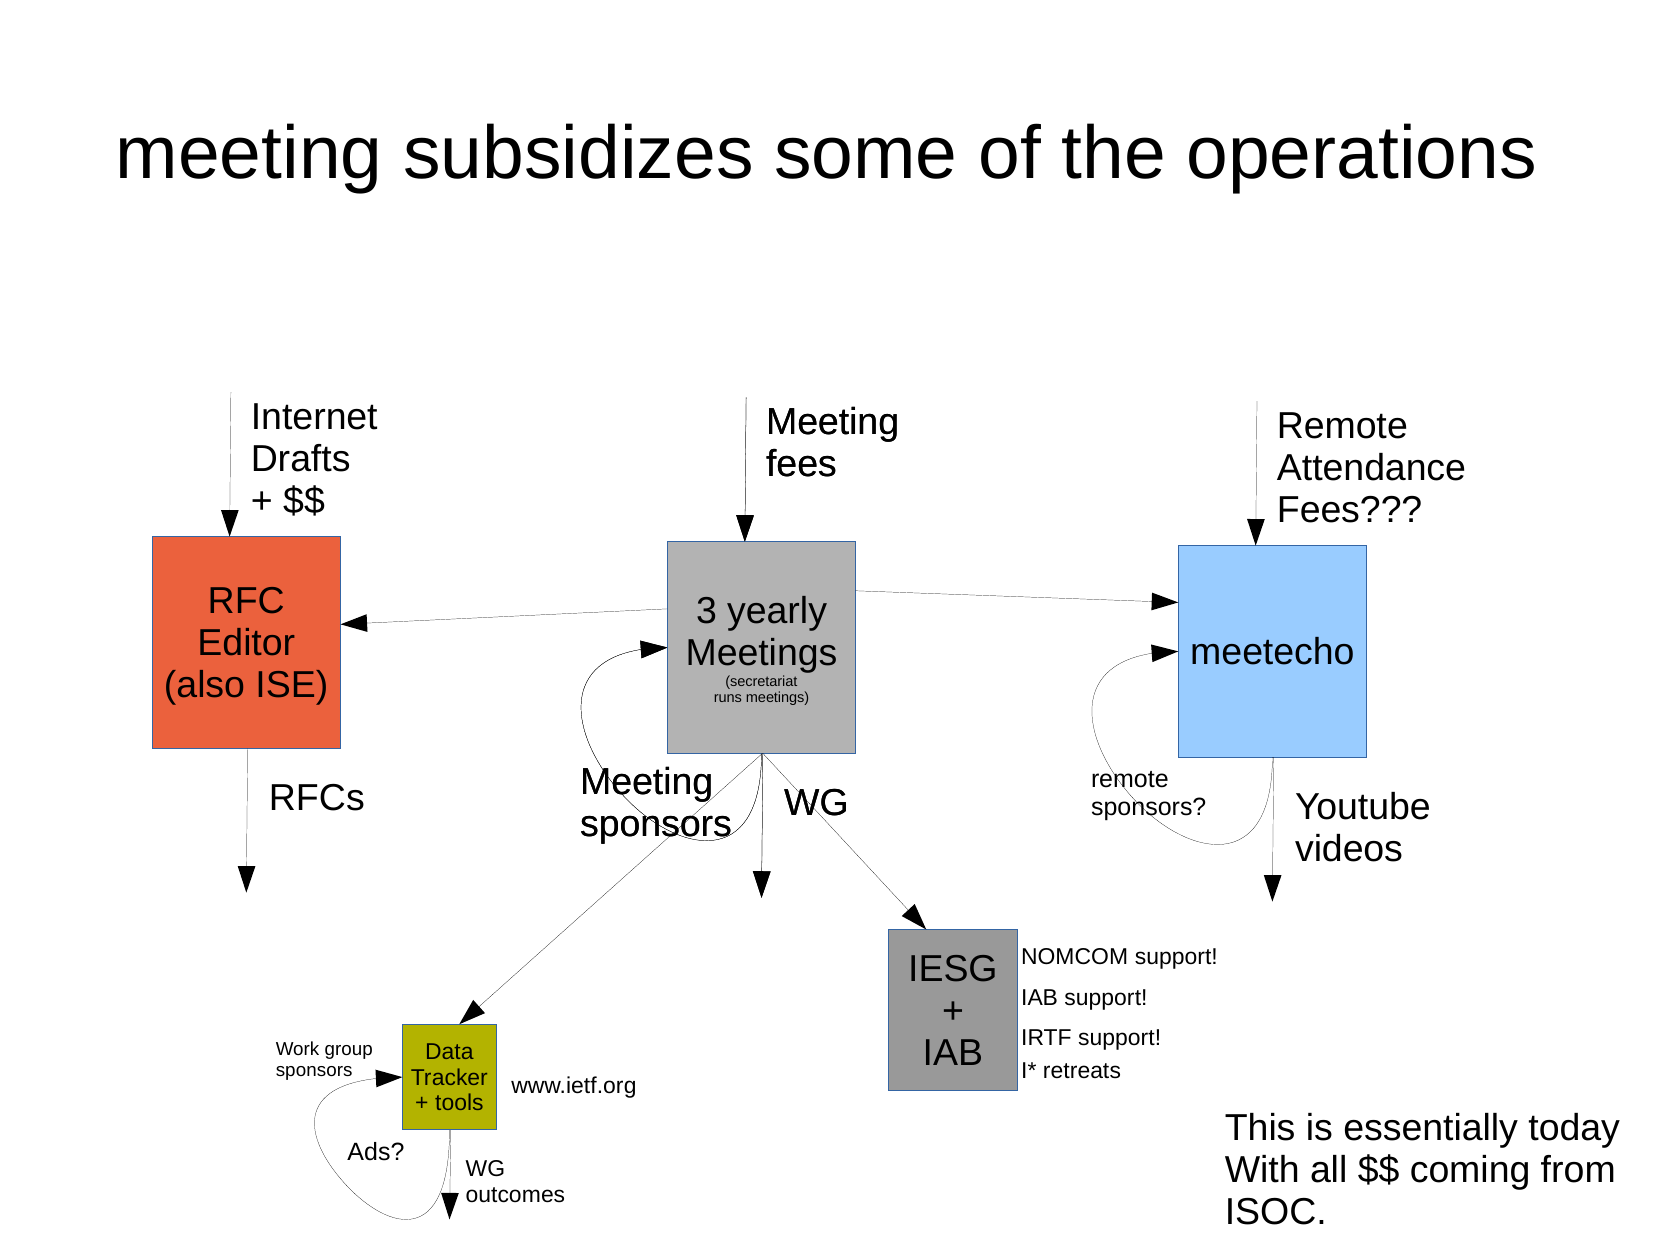

# meeting subsidizes some of the operations
Internet
Drafts
+ $$
Meeting
fees
Meeting
fees
Remote
Attendance
Fees???
RFC
Editor
(also ISE)
3 yearly
meetings
3 yearly
Meetings
(secretariat
runs meetings)
meetecho
Meeting
sponsors
Meeting
sponsors
remote
sponsors?
RFCs
WG
WG
Youtube videos
IESG
+
IAB
NOMCOM support!
IAB support!
IRTF support!
Data
Tracker
+ tools
Work group
sponsors
I* retreats
www.ietf.org
This is essentially today
With all $$ coming from
ISOC.
Ads?
WG
outcomes